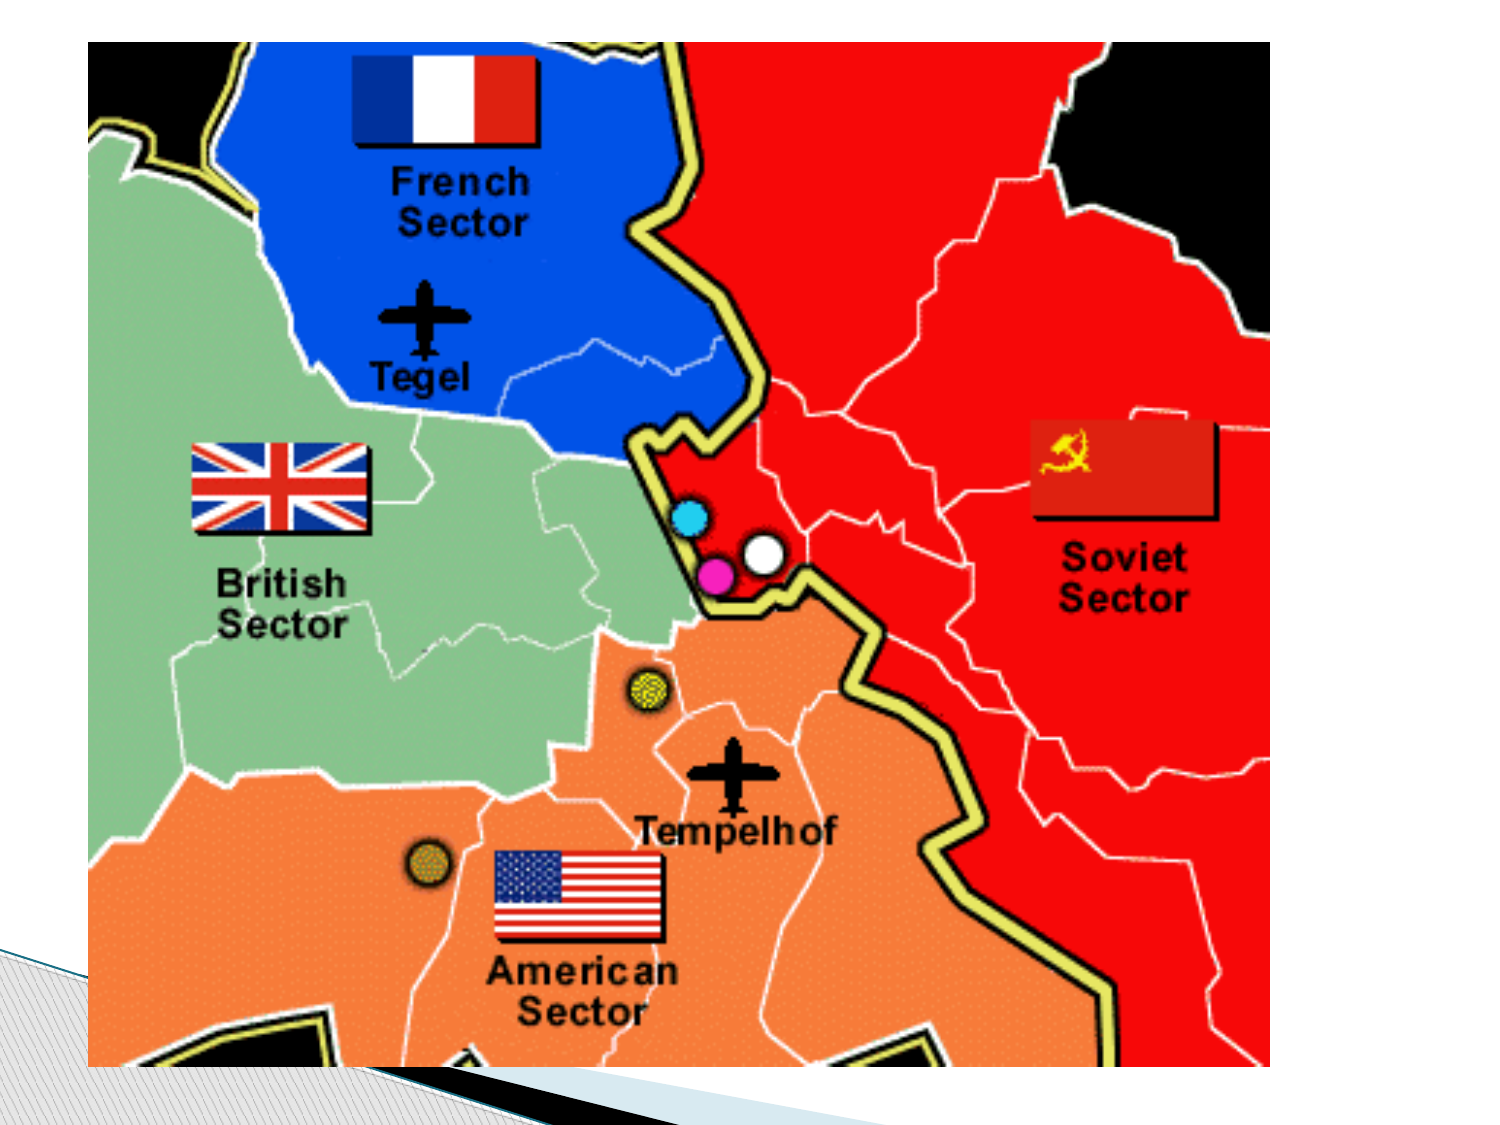

Nemčija po 2. sv. vojni:
# 4 okupacijske cone :
 3 zavezniške ( Francija, Velika Britanija,ZDA)
 1 sovjetska